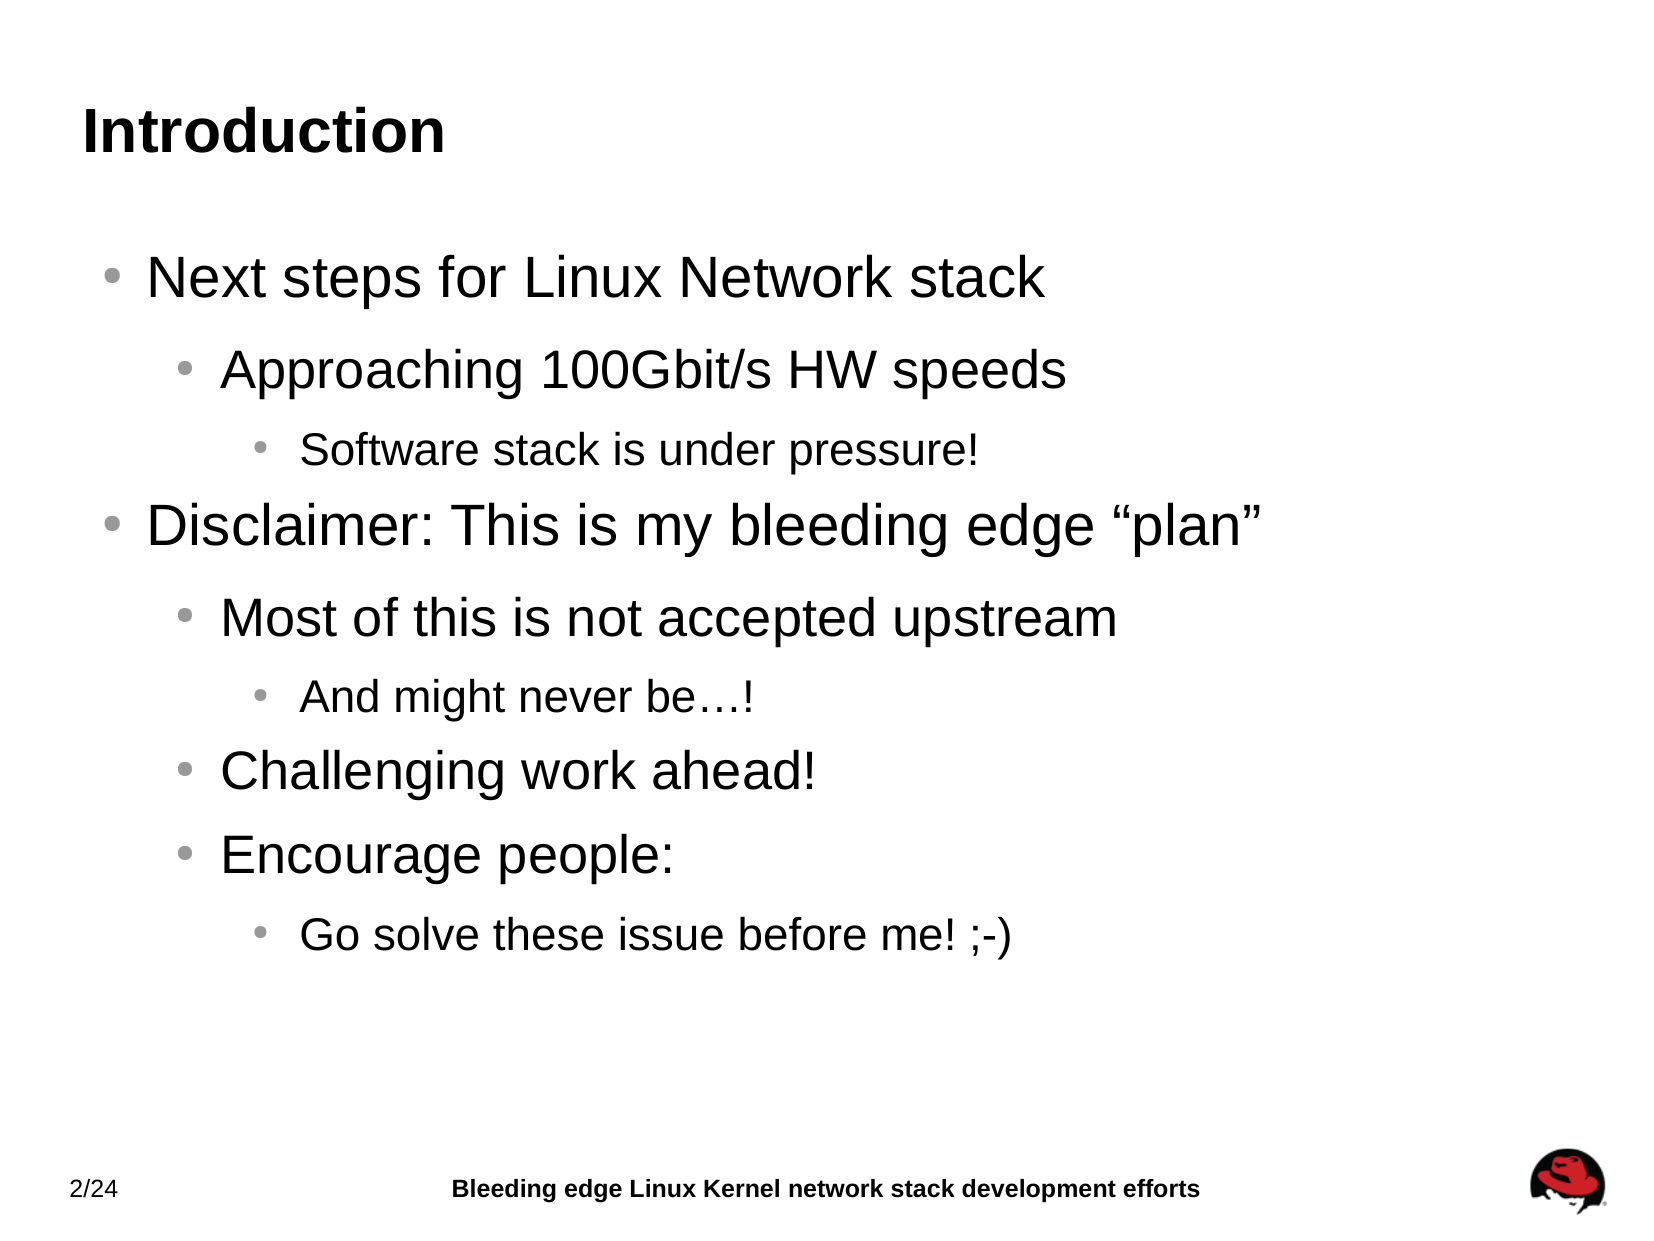

# Introduction
Next steps for Linux Network stack
Approaching 100Gbit/s HW speeds
Software stack is under pressure!
Disclaimer: This is my bleeding edge “plan”
Most of this is not accepted upstream
And might never be…!
Challenging work ahead!
Encourage people:
Go solve these issue before me! ;-)